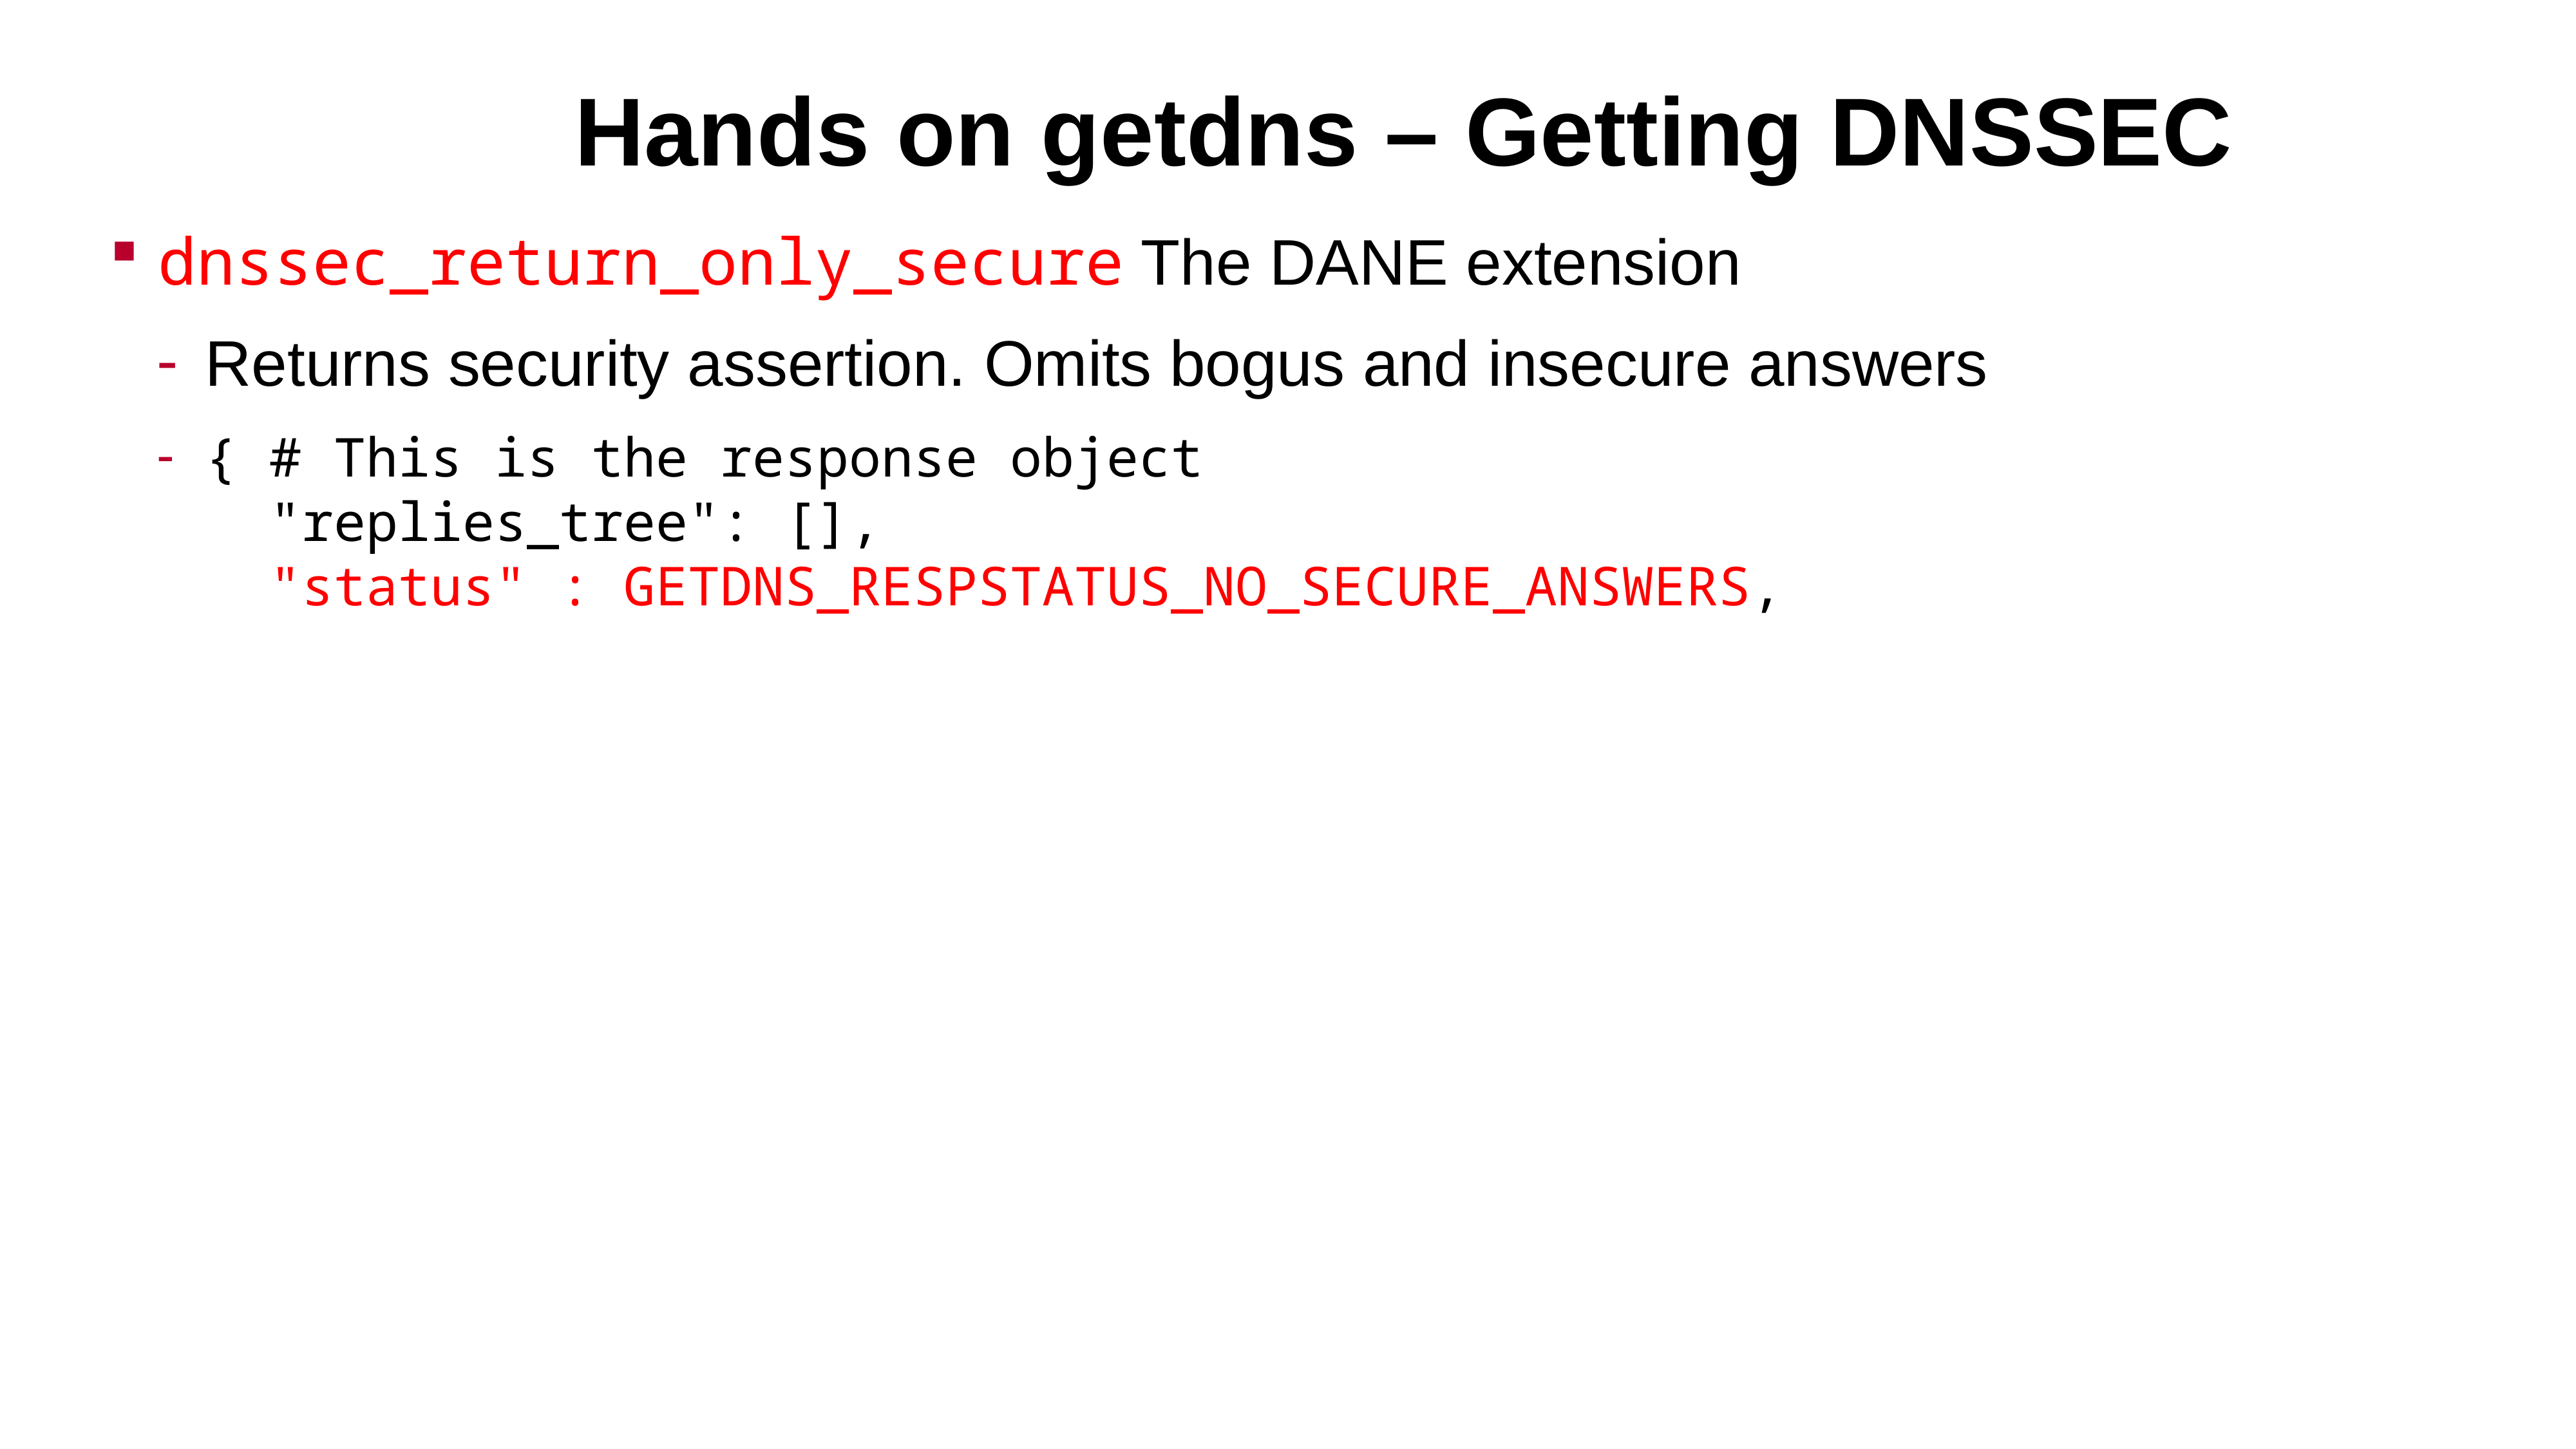

# Hands on getdns – Getting DNSSEC
dnssec_return_only_secure The DANE extension
Returns security assertion. Omits bogus and insecure answers
{ # This is the response object
 "replies_tree": [],
 "status" : GETDNS_RESPSTATUS_NO_SECURE_ANSWERS,